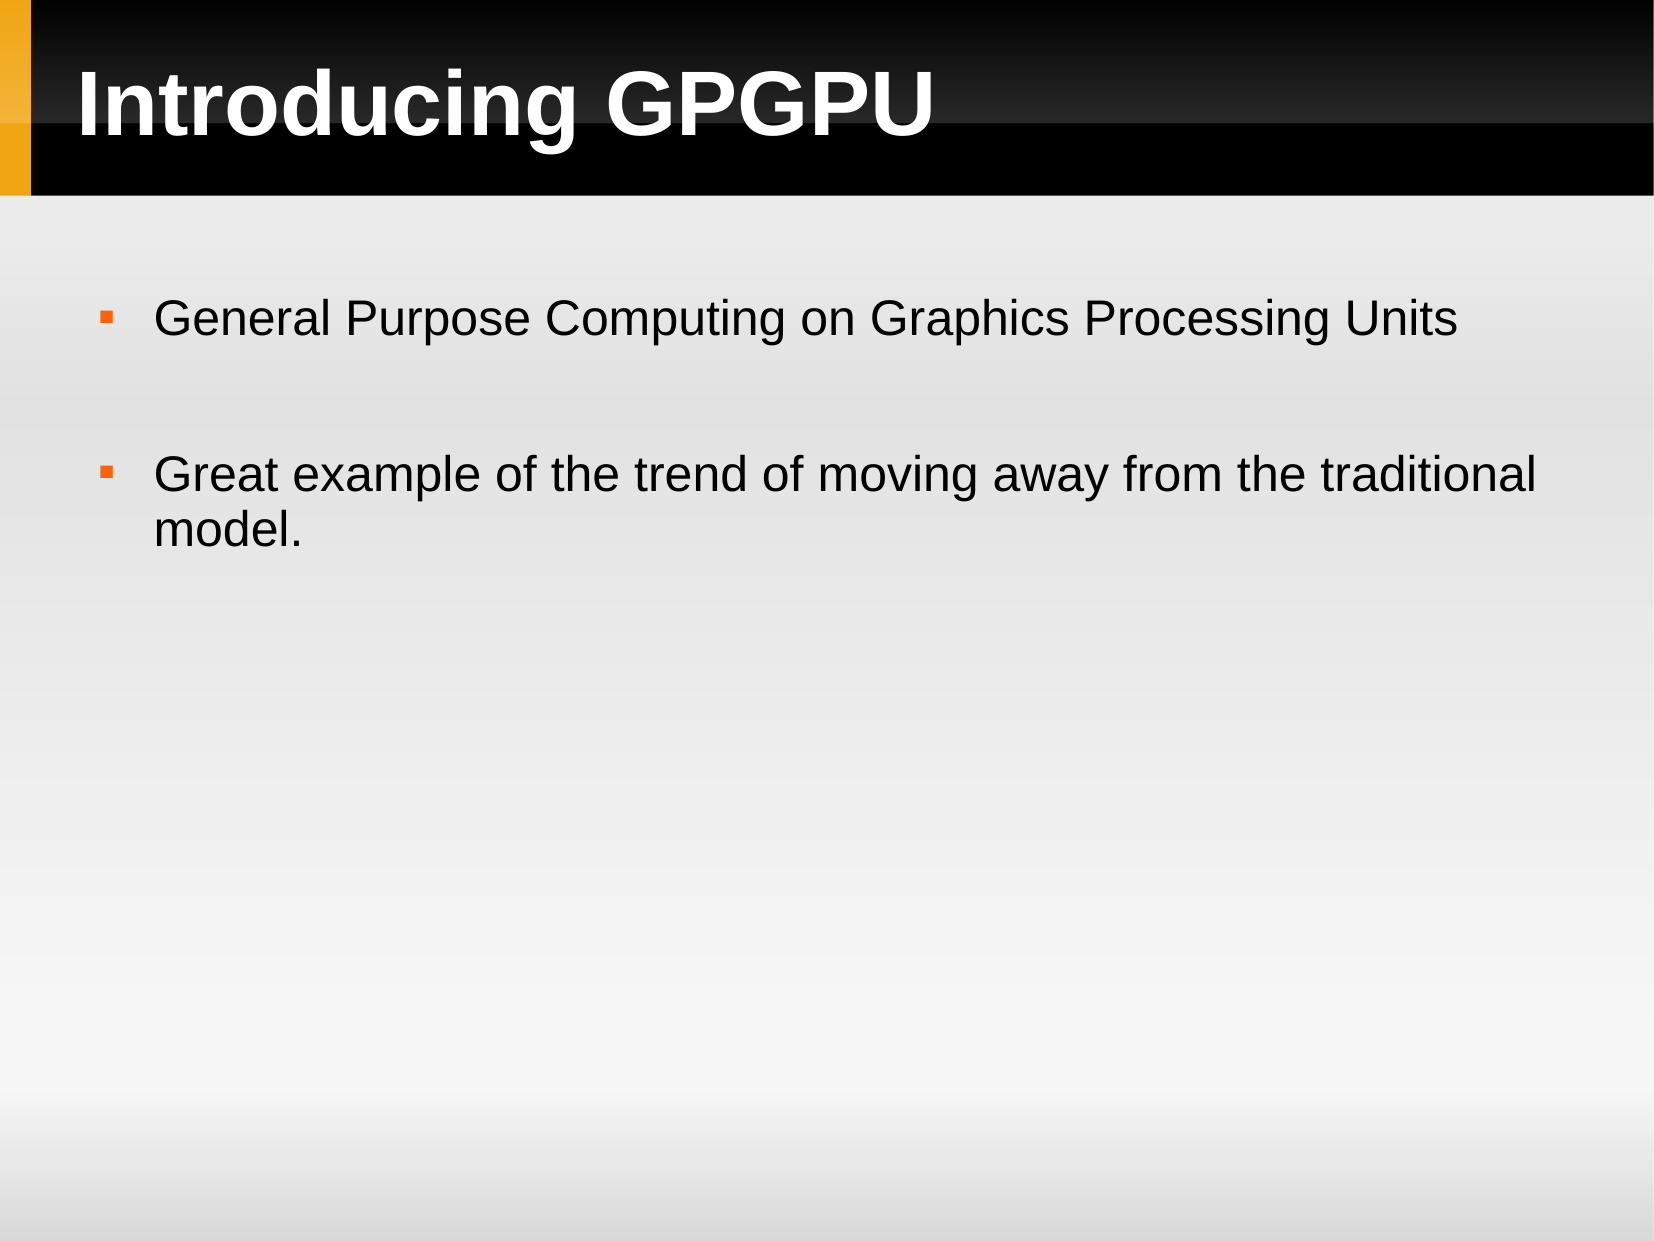

# Introducing GPGPU
General Purpose Computing on Graphics Processing Units
Great example of the trend of moving away from the traditional model.